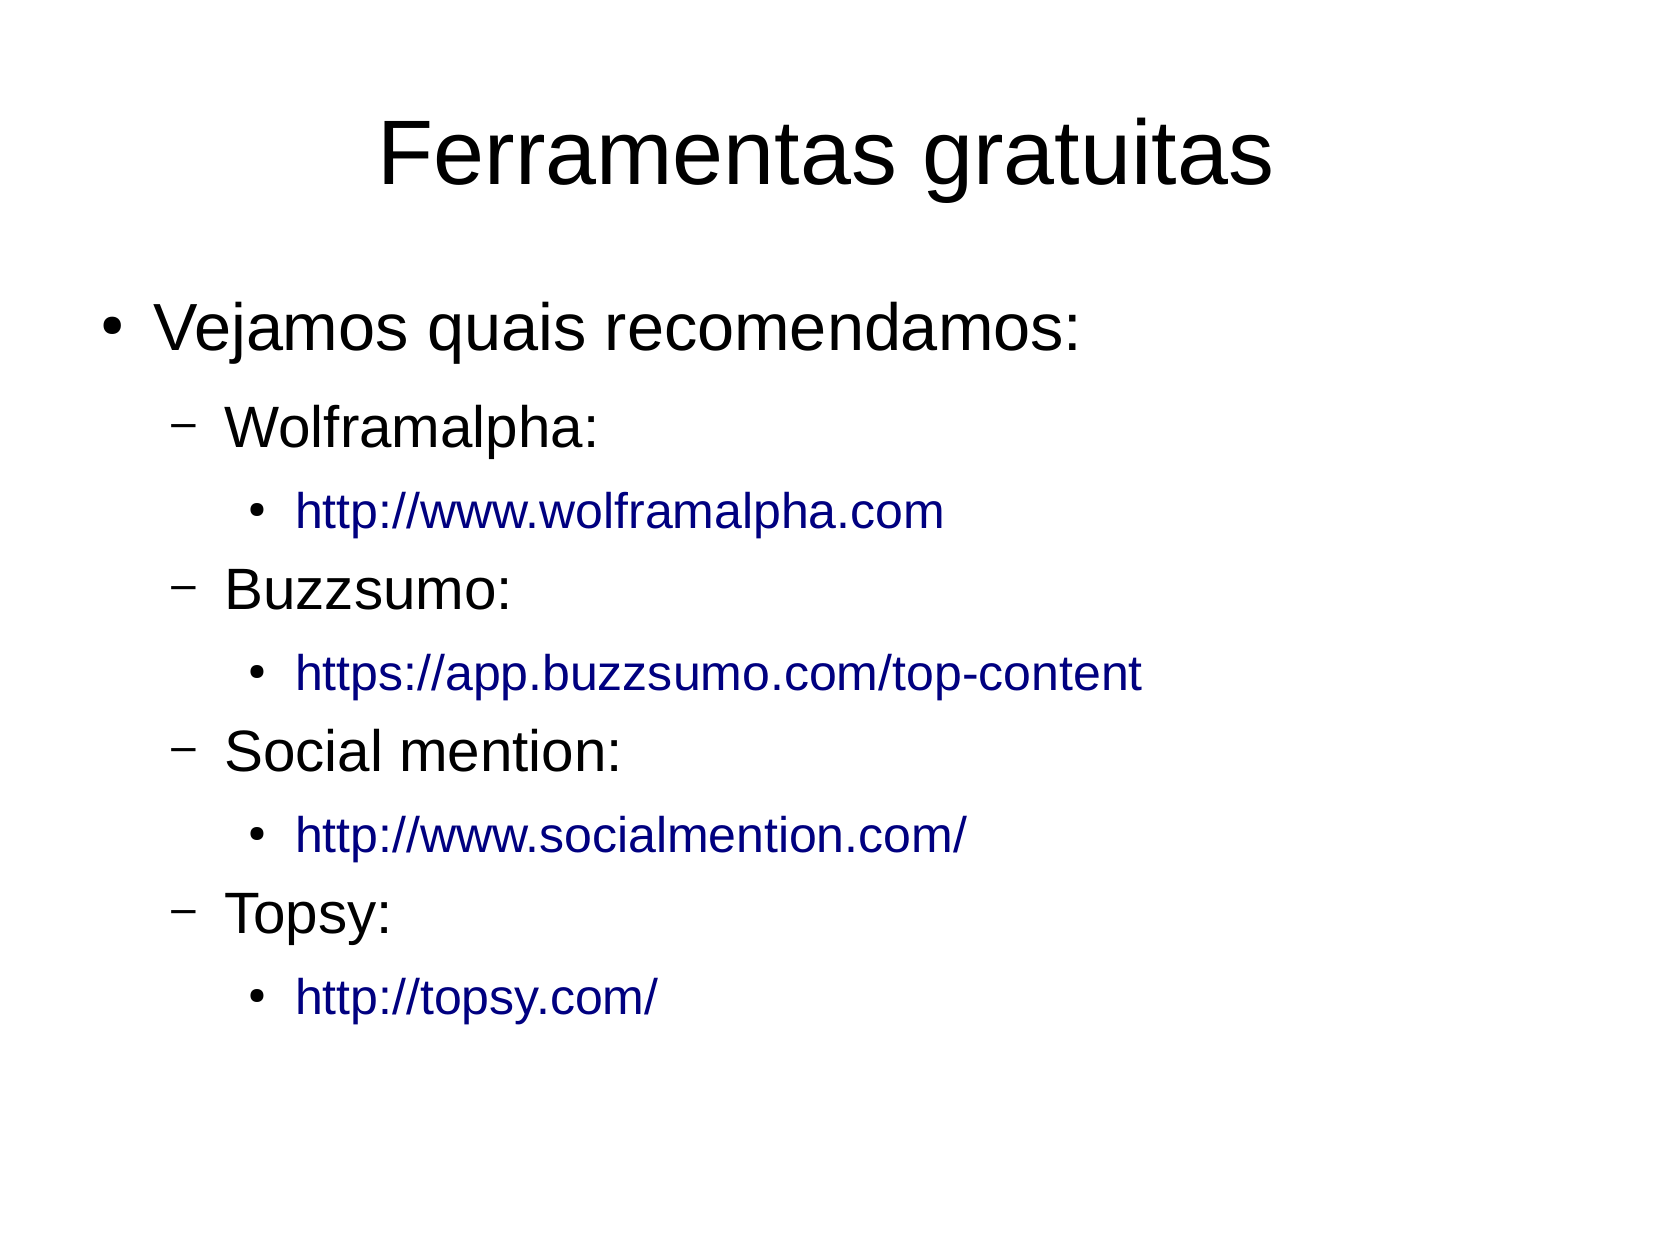

# Ferramentas gratuitas
Vejamos quais recomendamos:
Wolframalpha:
http://www.wolframalpha.com
Buzzsumo:
https://app.buzzsumo.com/top-content
Social mention:
http://www.socialmention.com/
Topsy:
http://topsy.com/